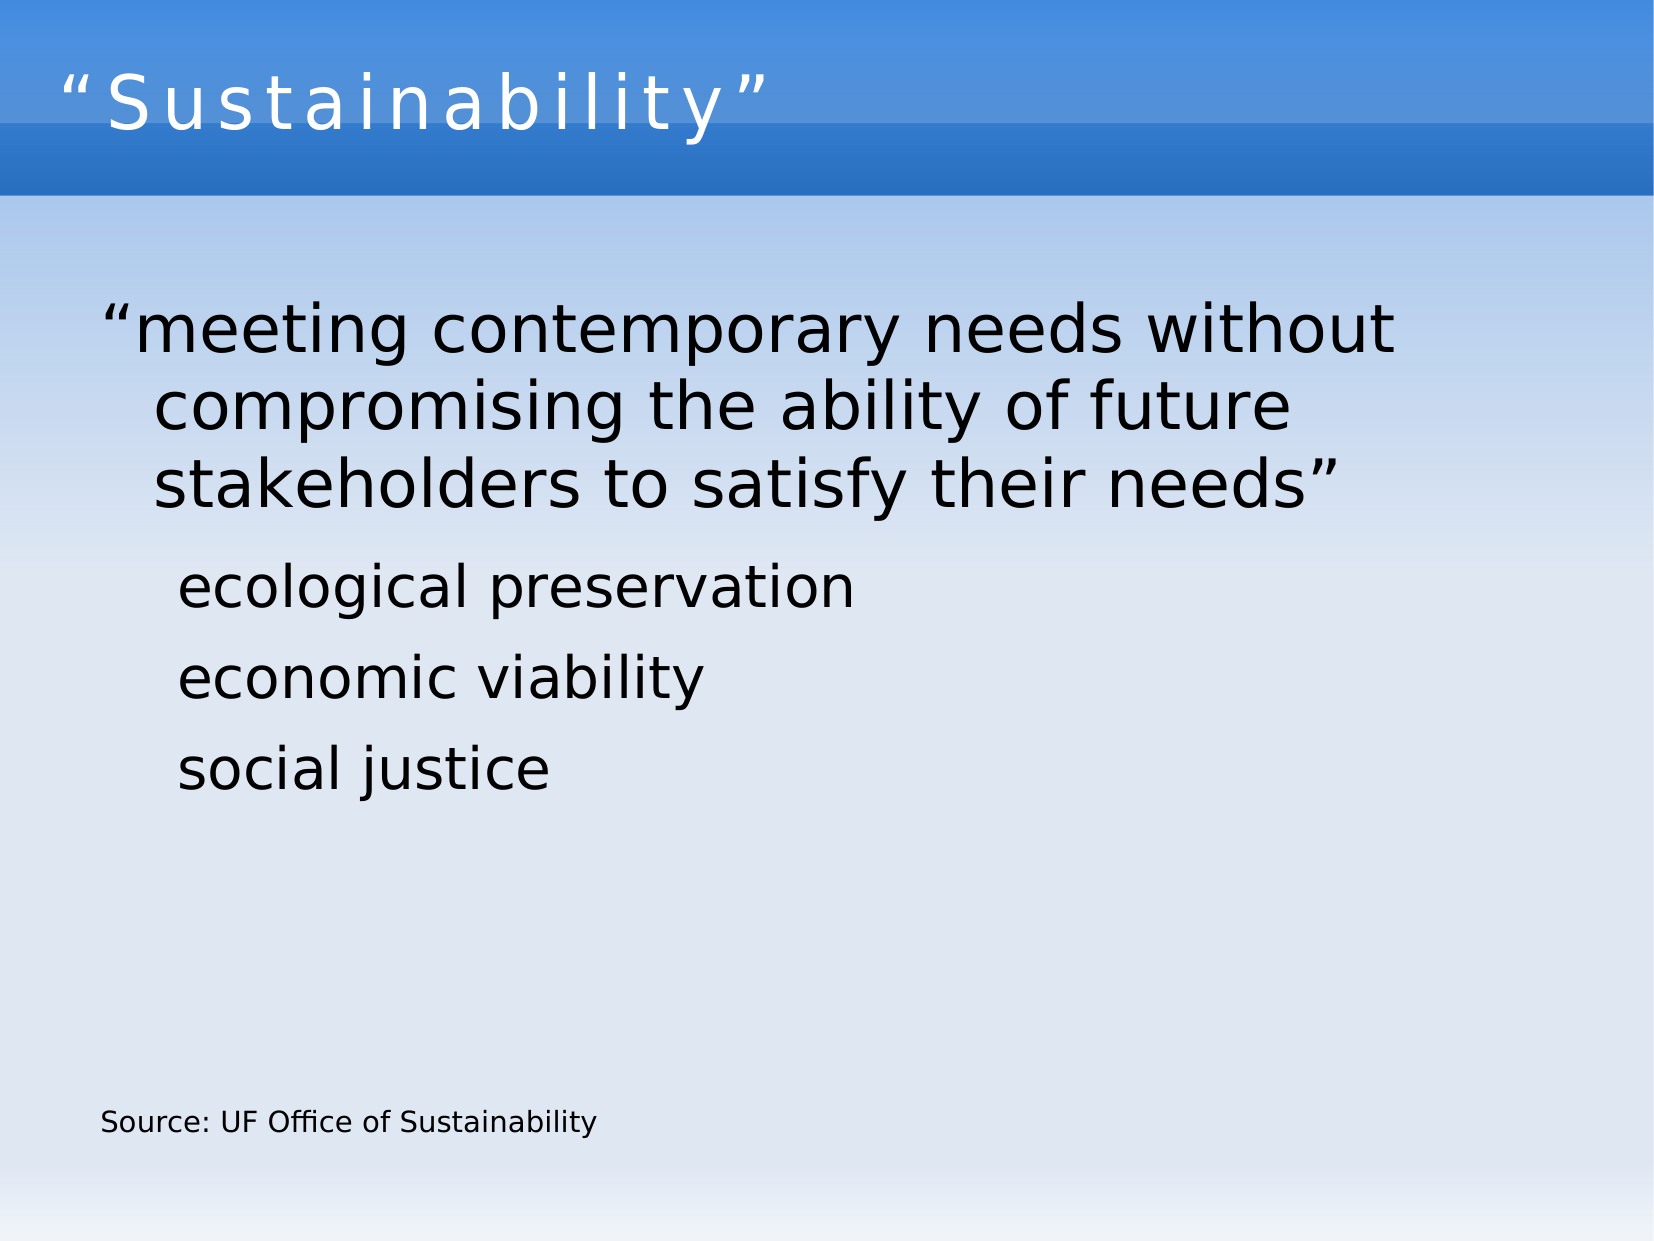

# “Sustainability”
“meeting contemporary needs without compromising the ability of future stakeholders to satisfy their needs”
ecological preservation
economic viability
social justice
Source: UF Office of Sustainability